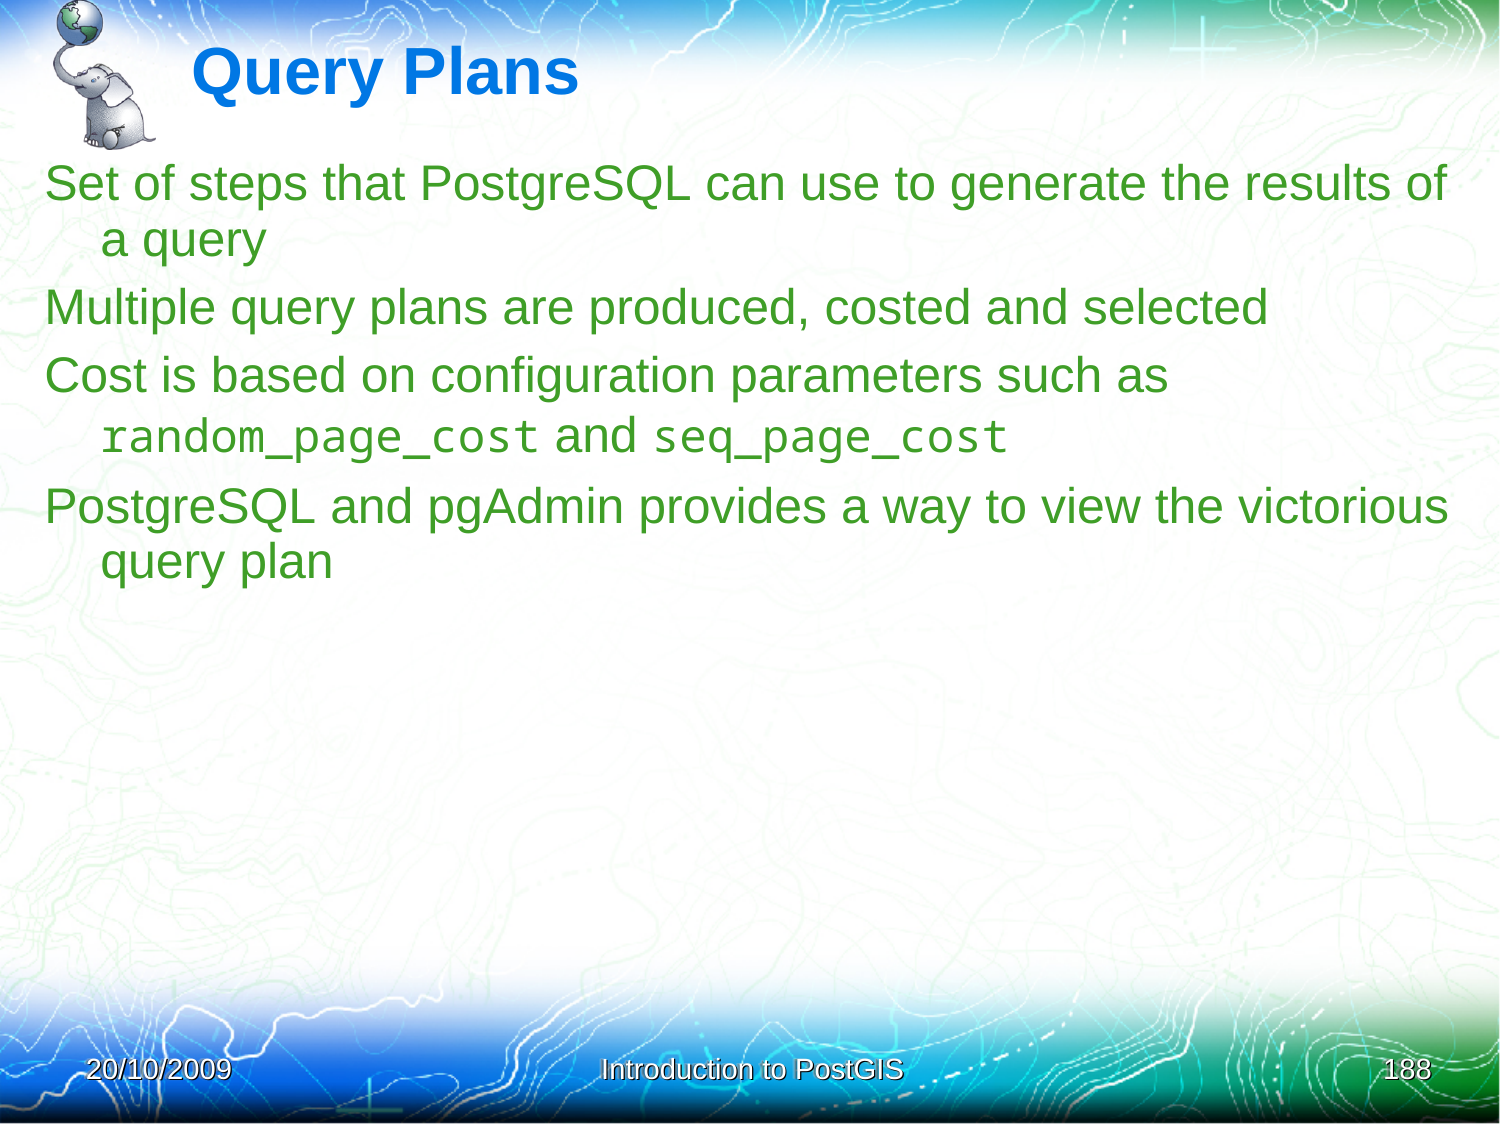

# Query Plans
Set of steps that PostgreSQL can use to generate the results of a query
Multiple query plans are produced, costed and selected
Cost is based on configuration parameters such as random_page_cost and seq_page_cost
PostgreSQL and pgAdmin provides a way to view the victorious query plan
20/10/2009
Introduction to PostGIS
188